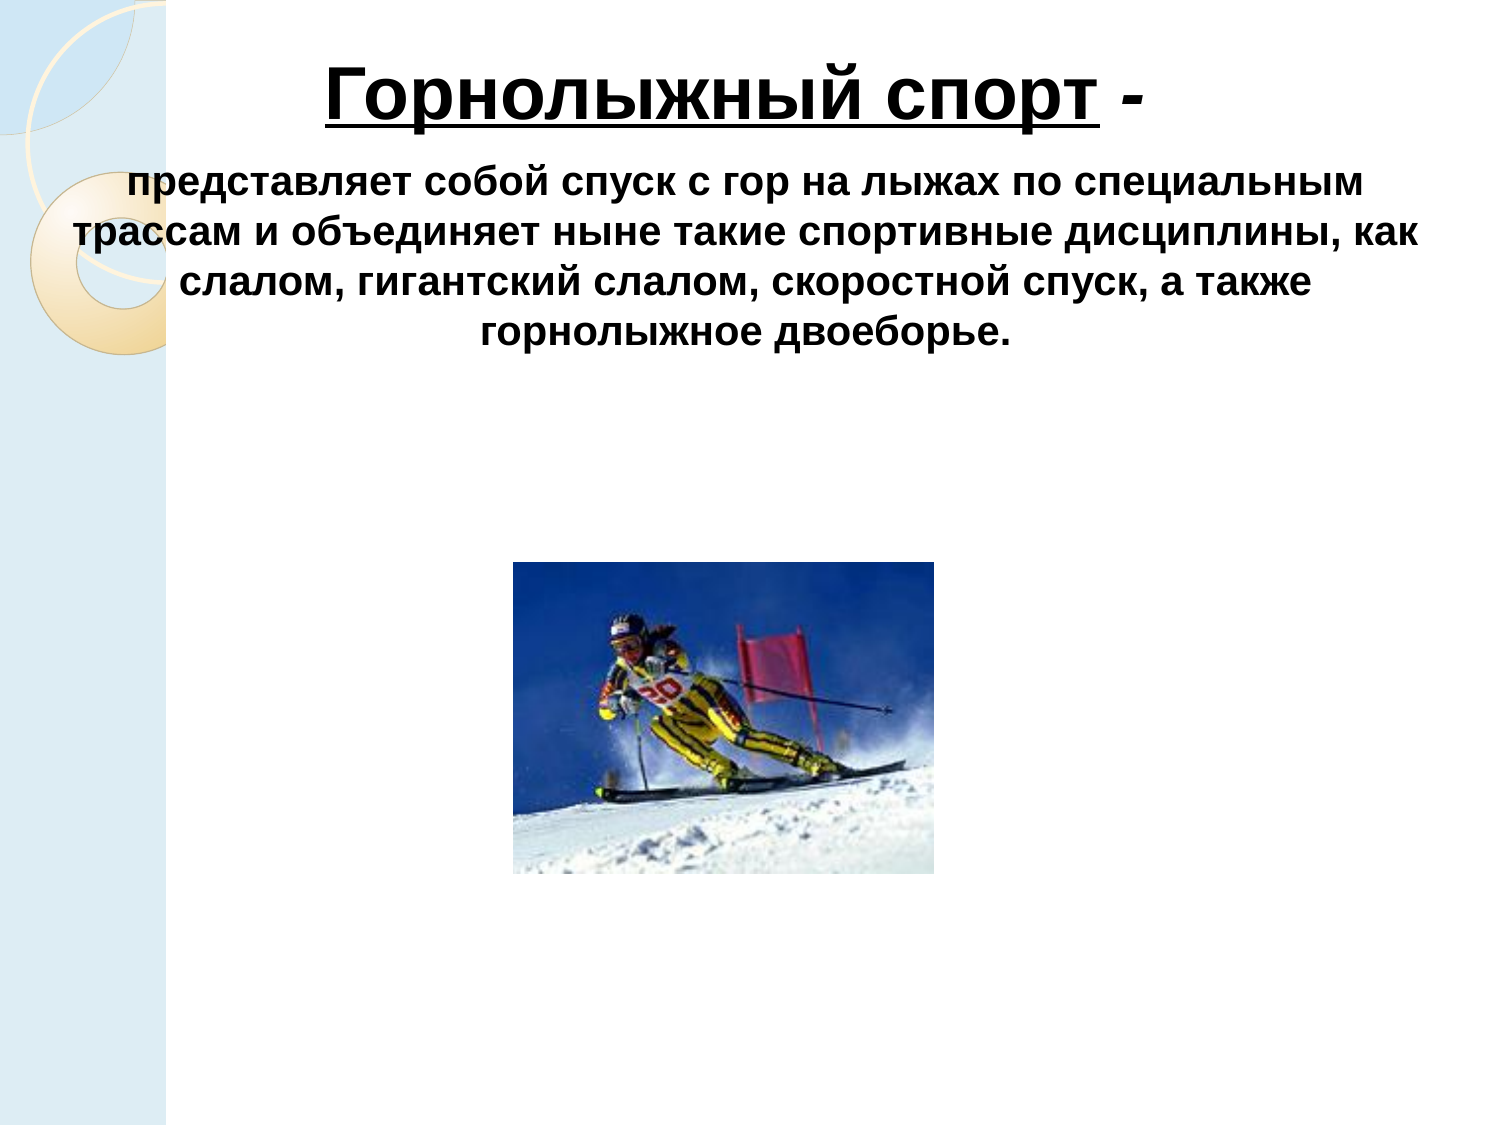

Горнолыжный спорт -
представляет собой спуск с гор на лыжах по специальным трассам и объединяет ныне такие спортивные дисциплины, как слалом, гигантский слалом, скоростной спуск, а также горнолыжное двоеборье.